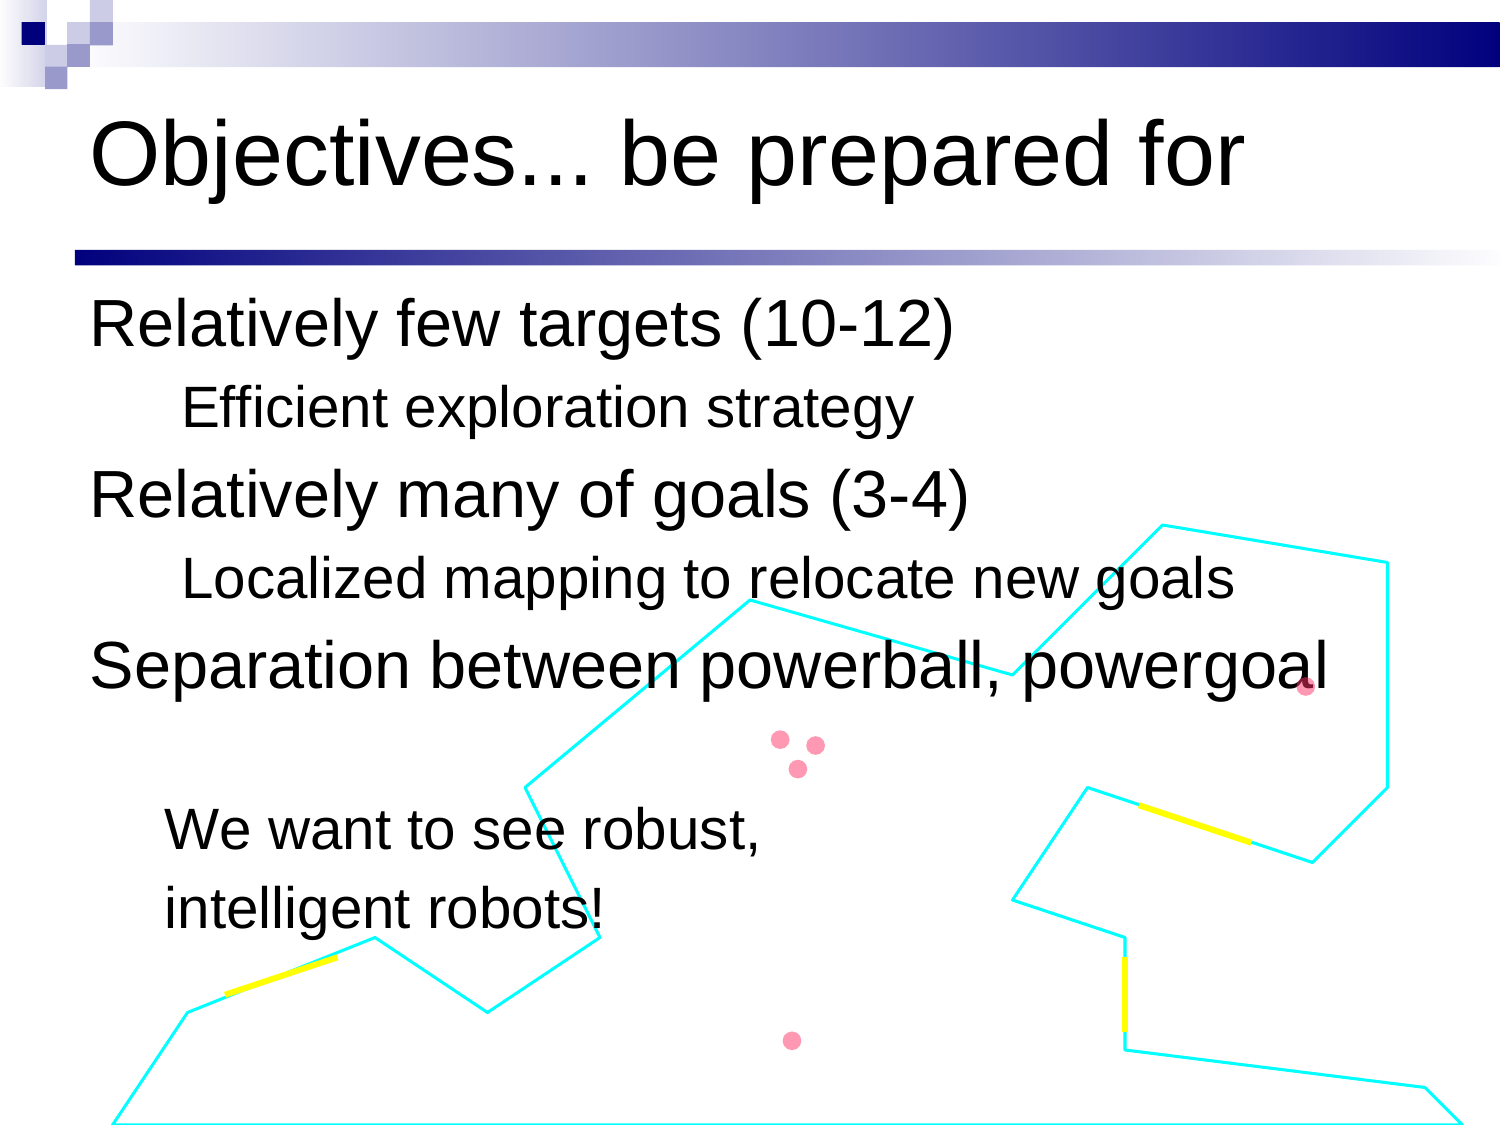

# Objectives... be prepared for
Relatively few targets (10-12)
 Efficient exploration strategy
Relatively many of goals (3-4)
 Localized mapping to relocate new goals
Separation between powerball, powergoal
We want to see robust,
intelligent robots!